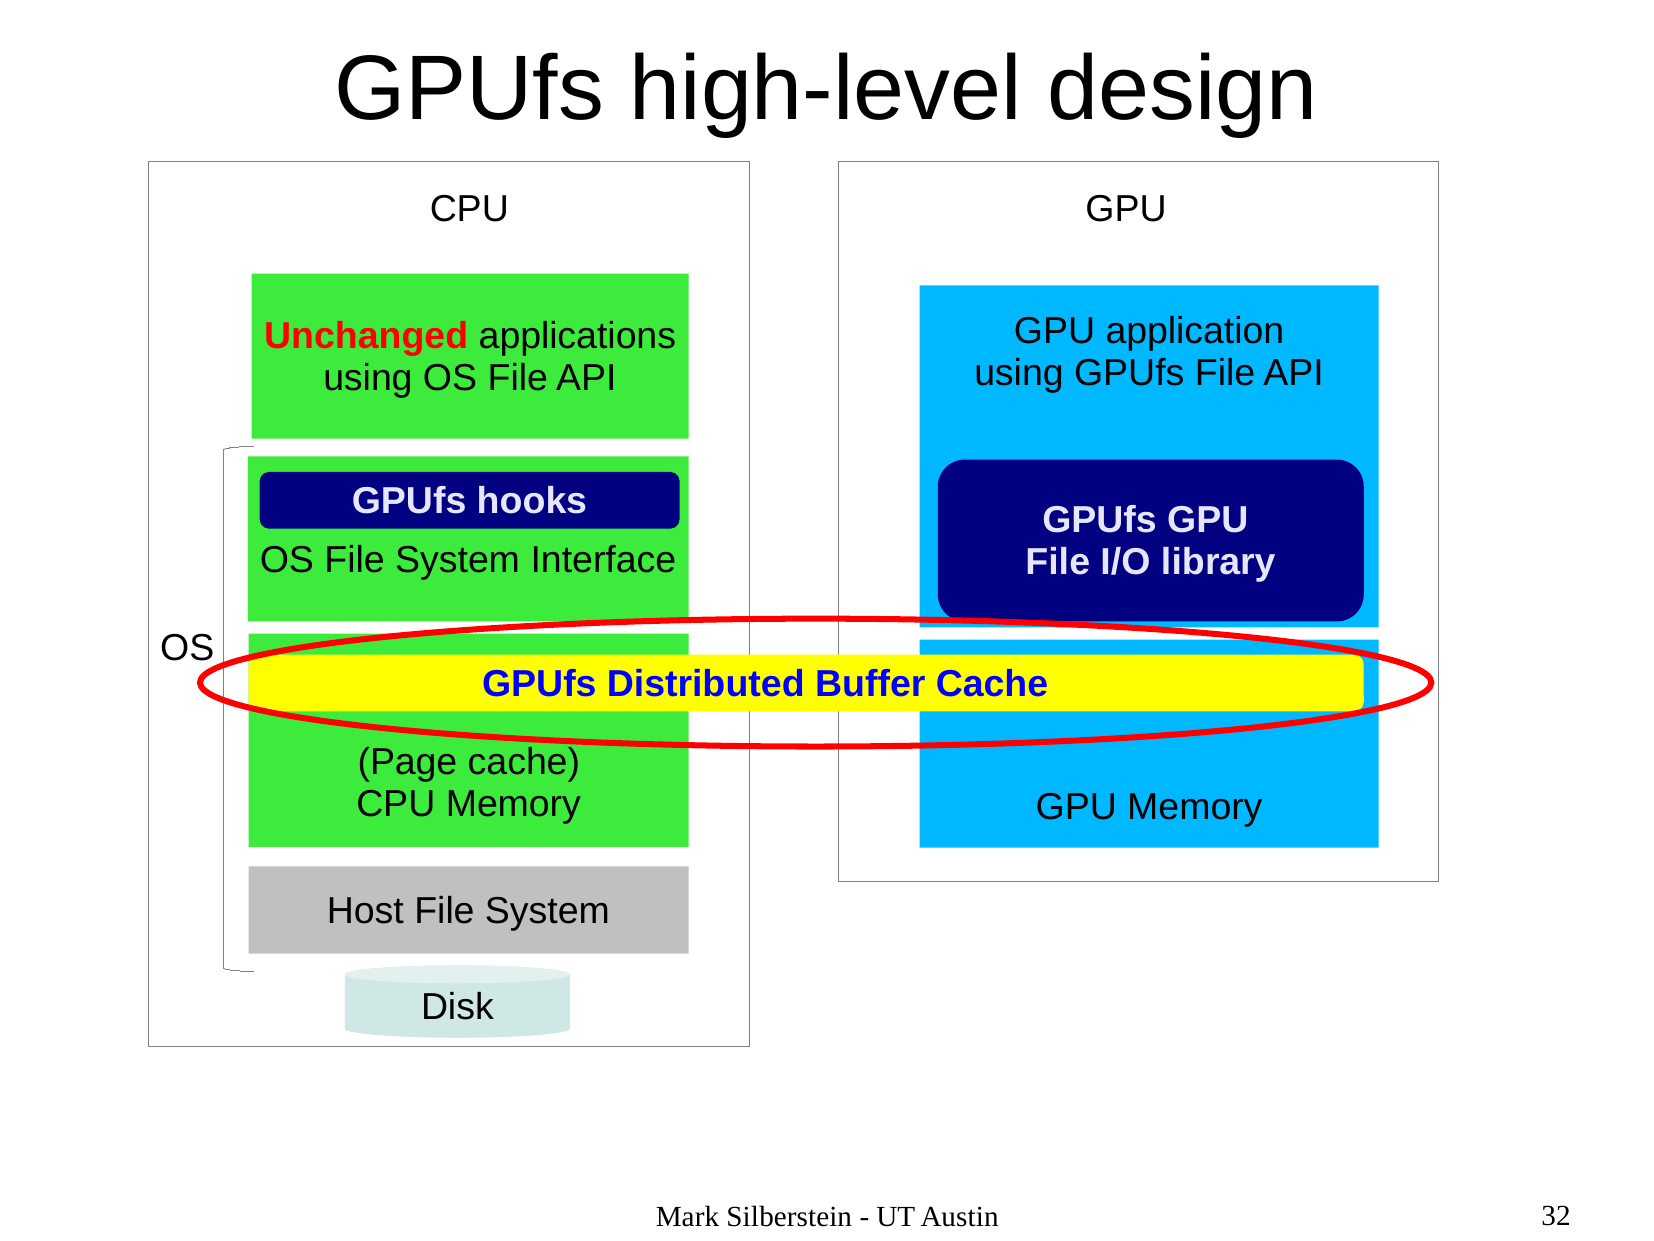

# GPUfs high-level design
CPU
GPU
Unchanged applications
using OS File API
GPU application
using GPUfs File API
OS File System Interface
GPUfs GPU
File I/O library
GPUfs hooks
OS
(Page cache)
CPU Memory
GPU Memory
GPUfs Distributed Buffer Cache
Host File System
Disk
32
Mark Silberstein - UT Austin